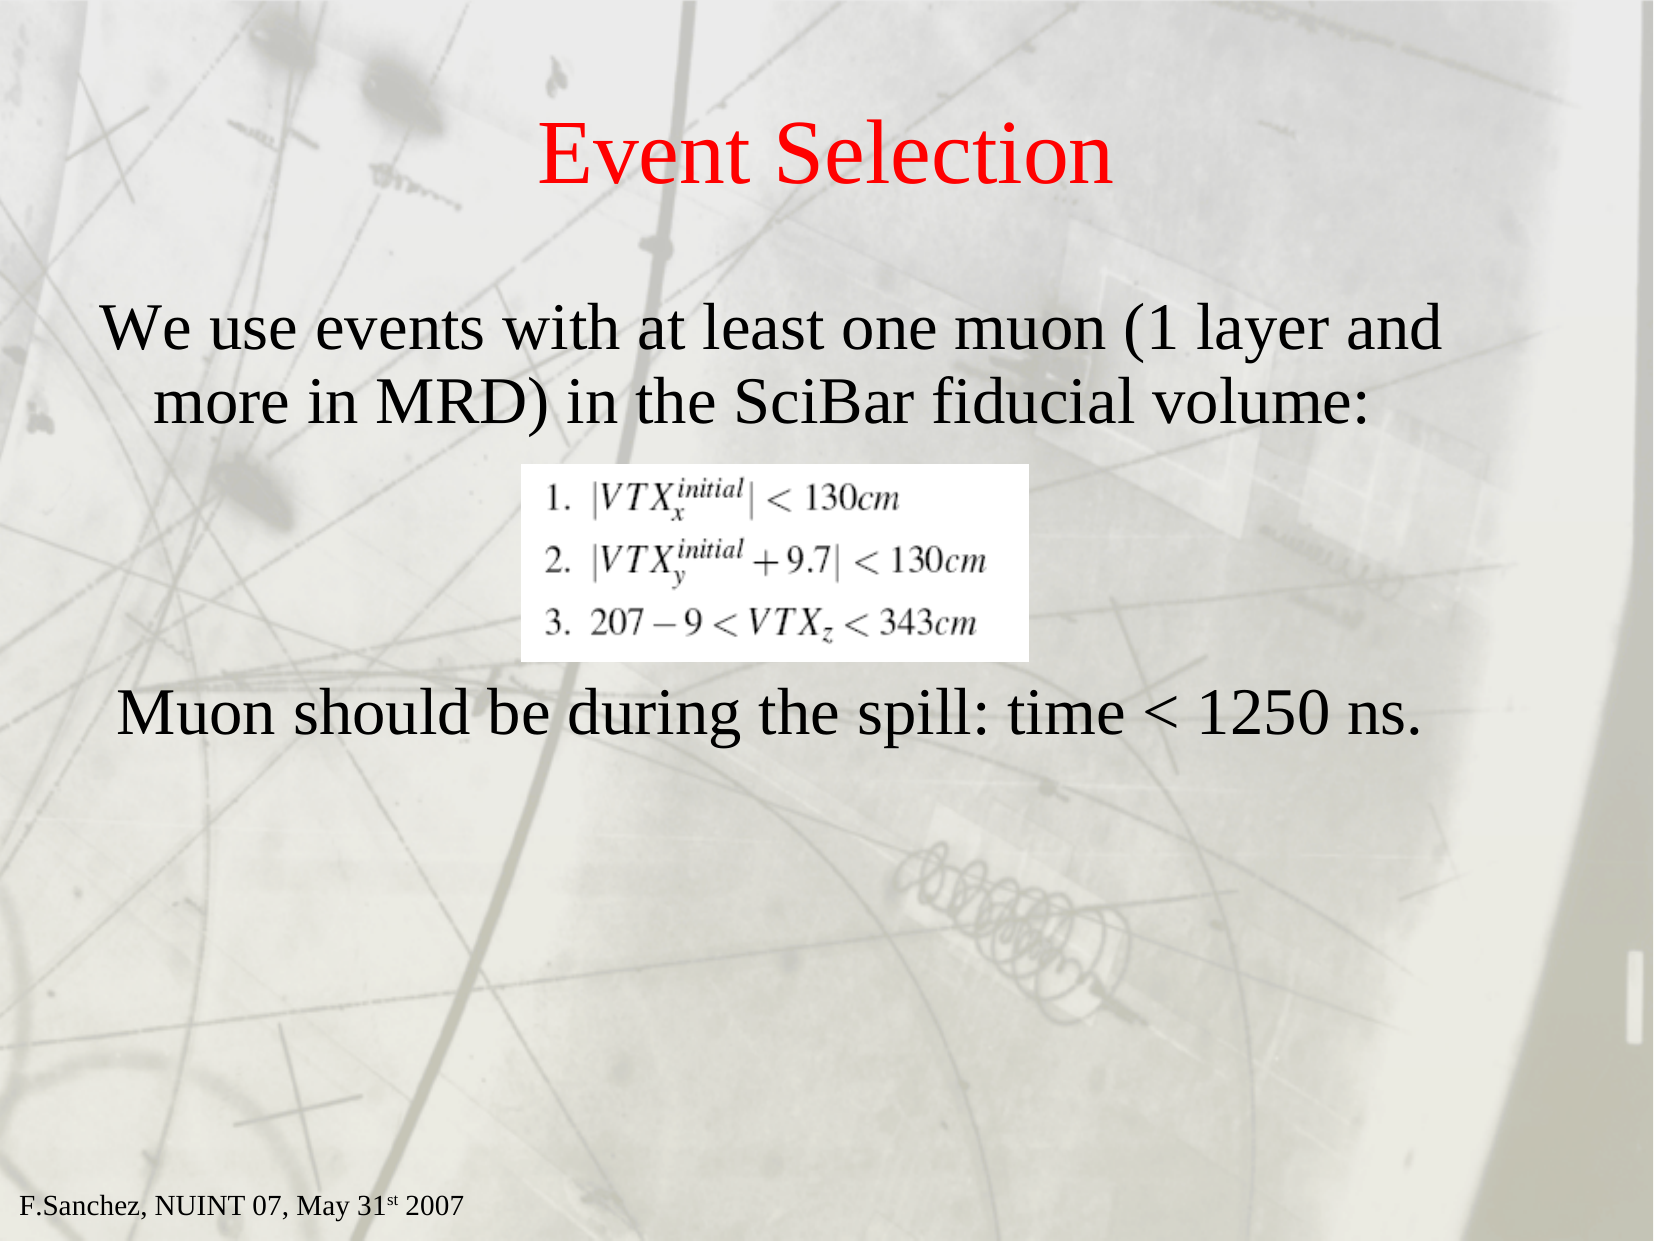

# Event Selection
We use events with at least one muon (1 layer and more in MRD) in the SciBar fiducial volume:
 Muon should be during the spill: time < 1250 ns.